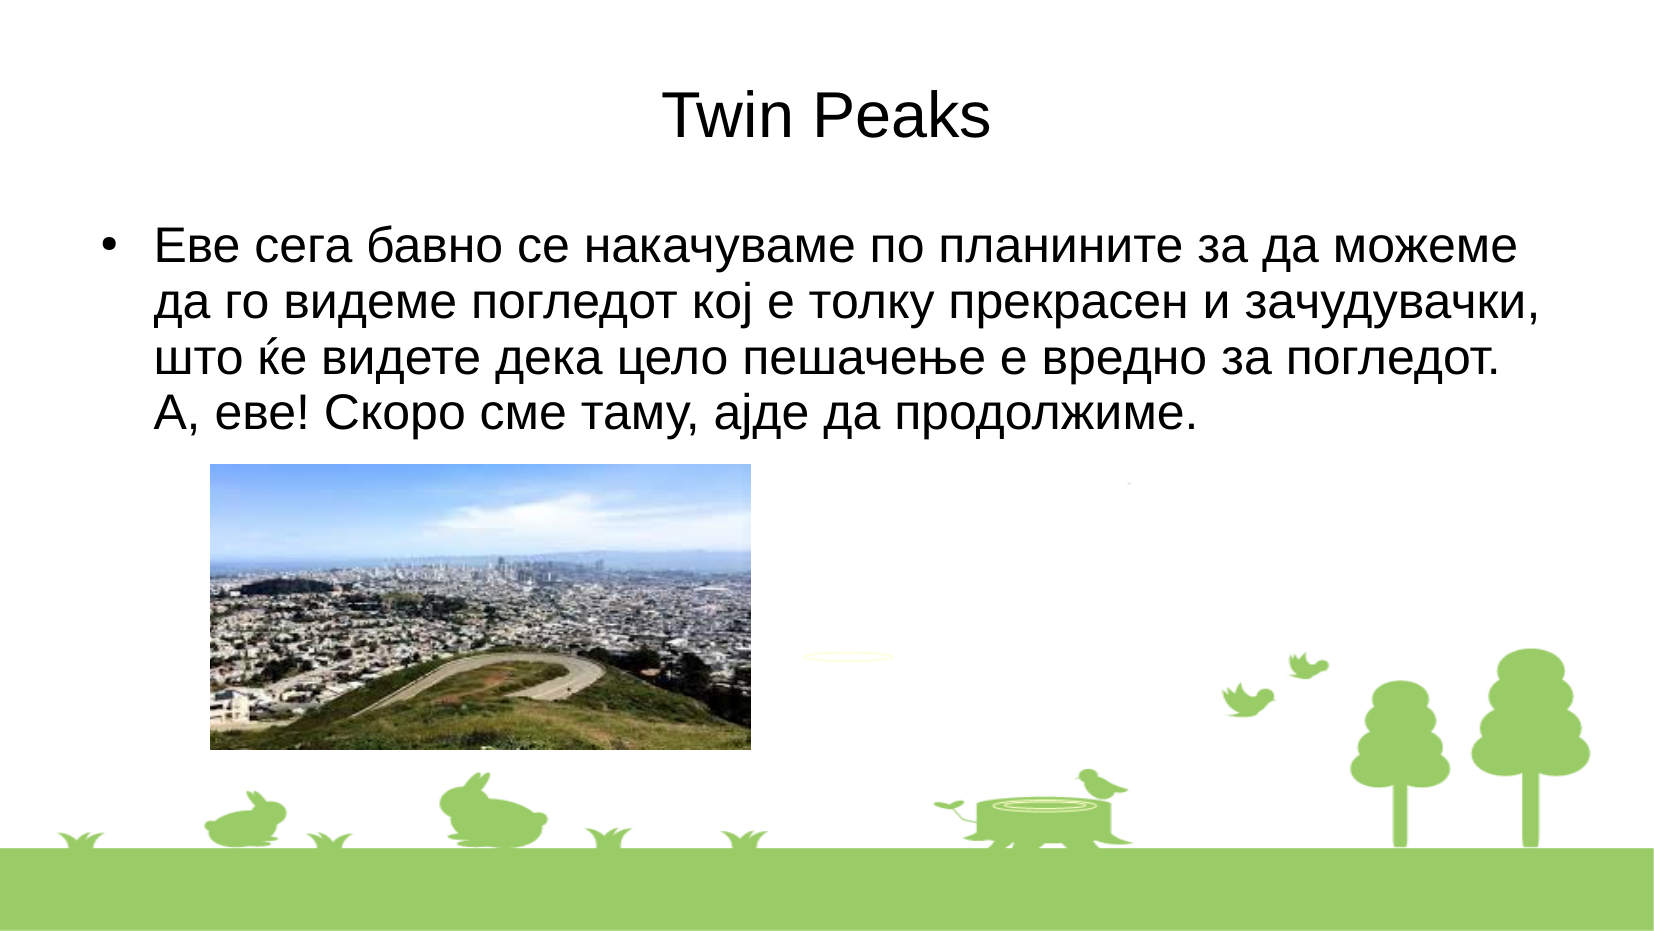

# Twin Peaks
Еве сега бавно се накачуваме по планините за да можеме да го видеме погледот кој е толку прекрасен и зачудувачки, што ќе видете дека цело пешачење е вредно за погледот. А, еве! Скоро сме таму, ајде да продолжиме.